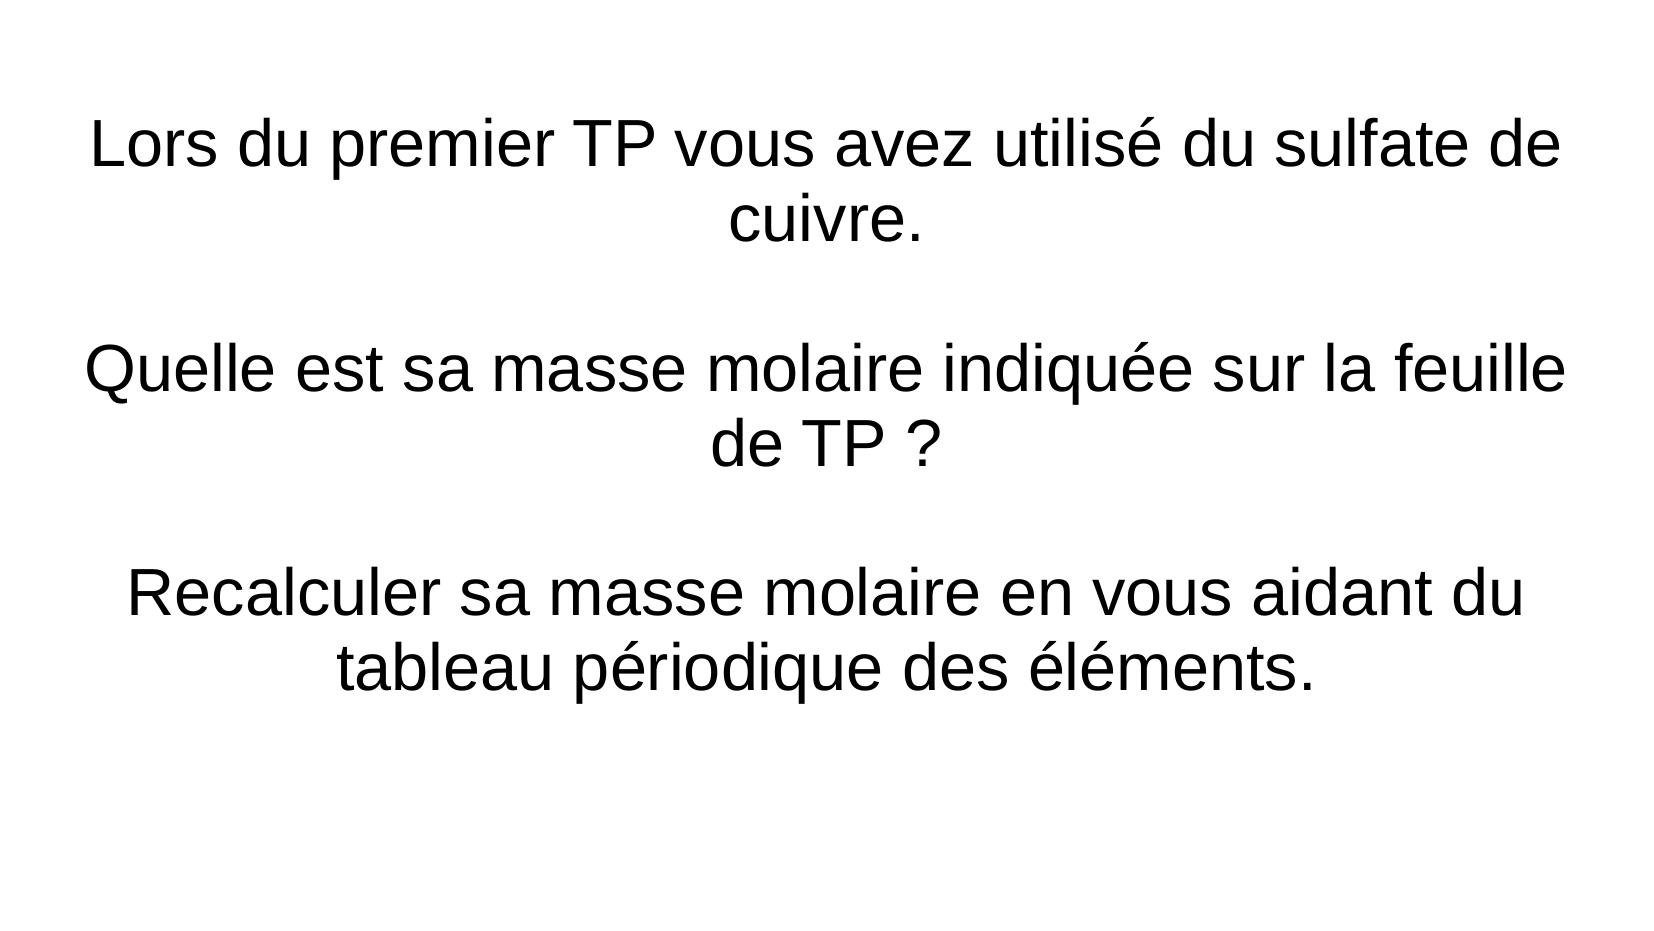

# Lors du premier TP vous avez utilisé du sulfate de cuivre.
Quelle est sa masse molaire indiquée sur la feuille de TP ?
Recalculer sa masse molaire en vous aidant du tableau périodique des éléments.